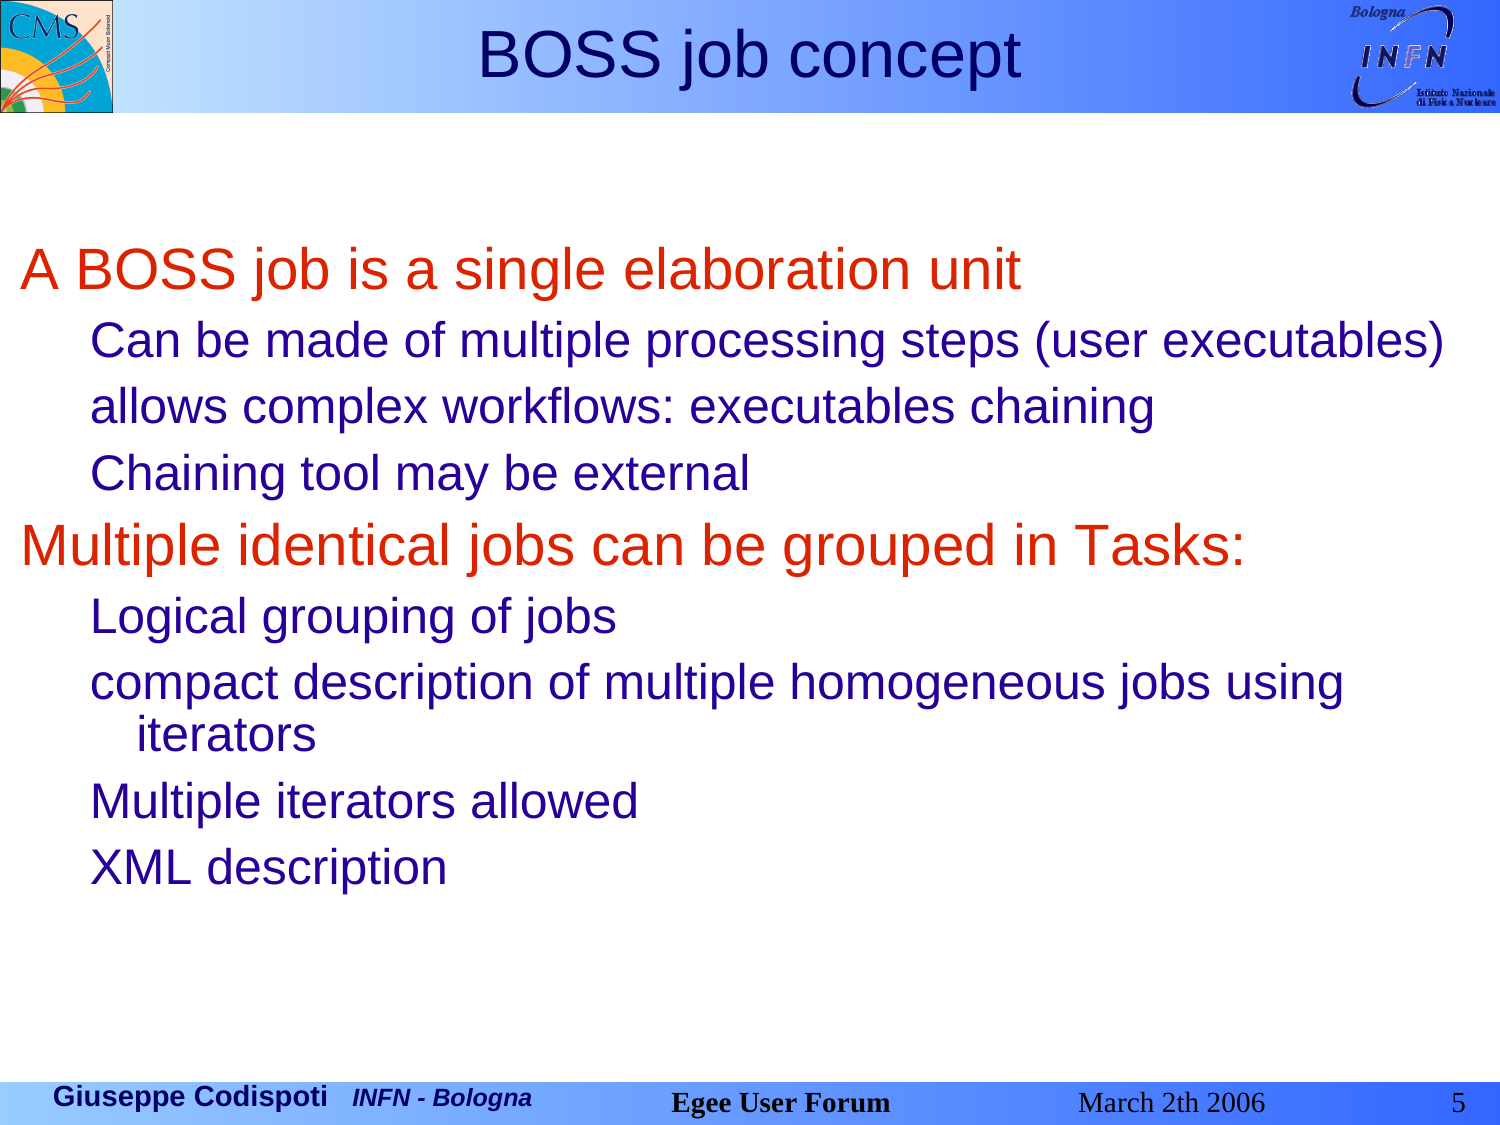

# BOSS job concept
A BOSS job is a single elaboration unit
Can be made of multiple processing steps (user executables)
allows complex workflows: executables chaining
Chaining tool may be external
Multiple identical jobs can be grouped in Tasks:
Logical grouping of jobs
compact description of multiple homogeneous jobs using iterators
Multiple iterators allowed
XML description
Egee User Forum
March 2th 2006
5